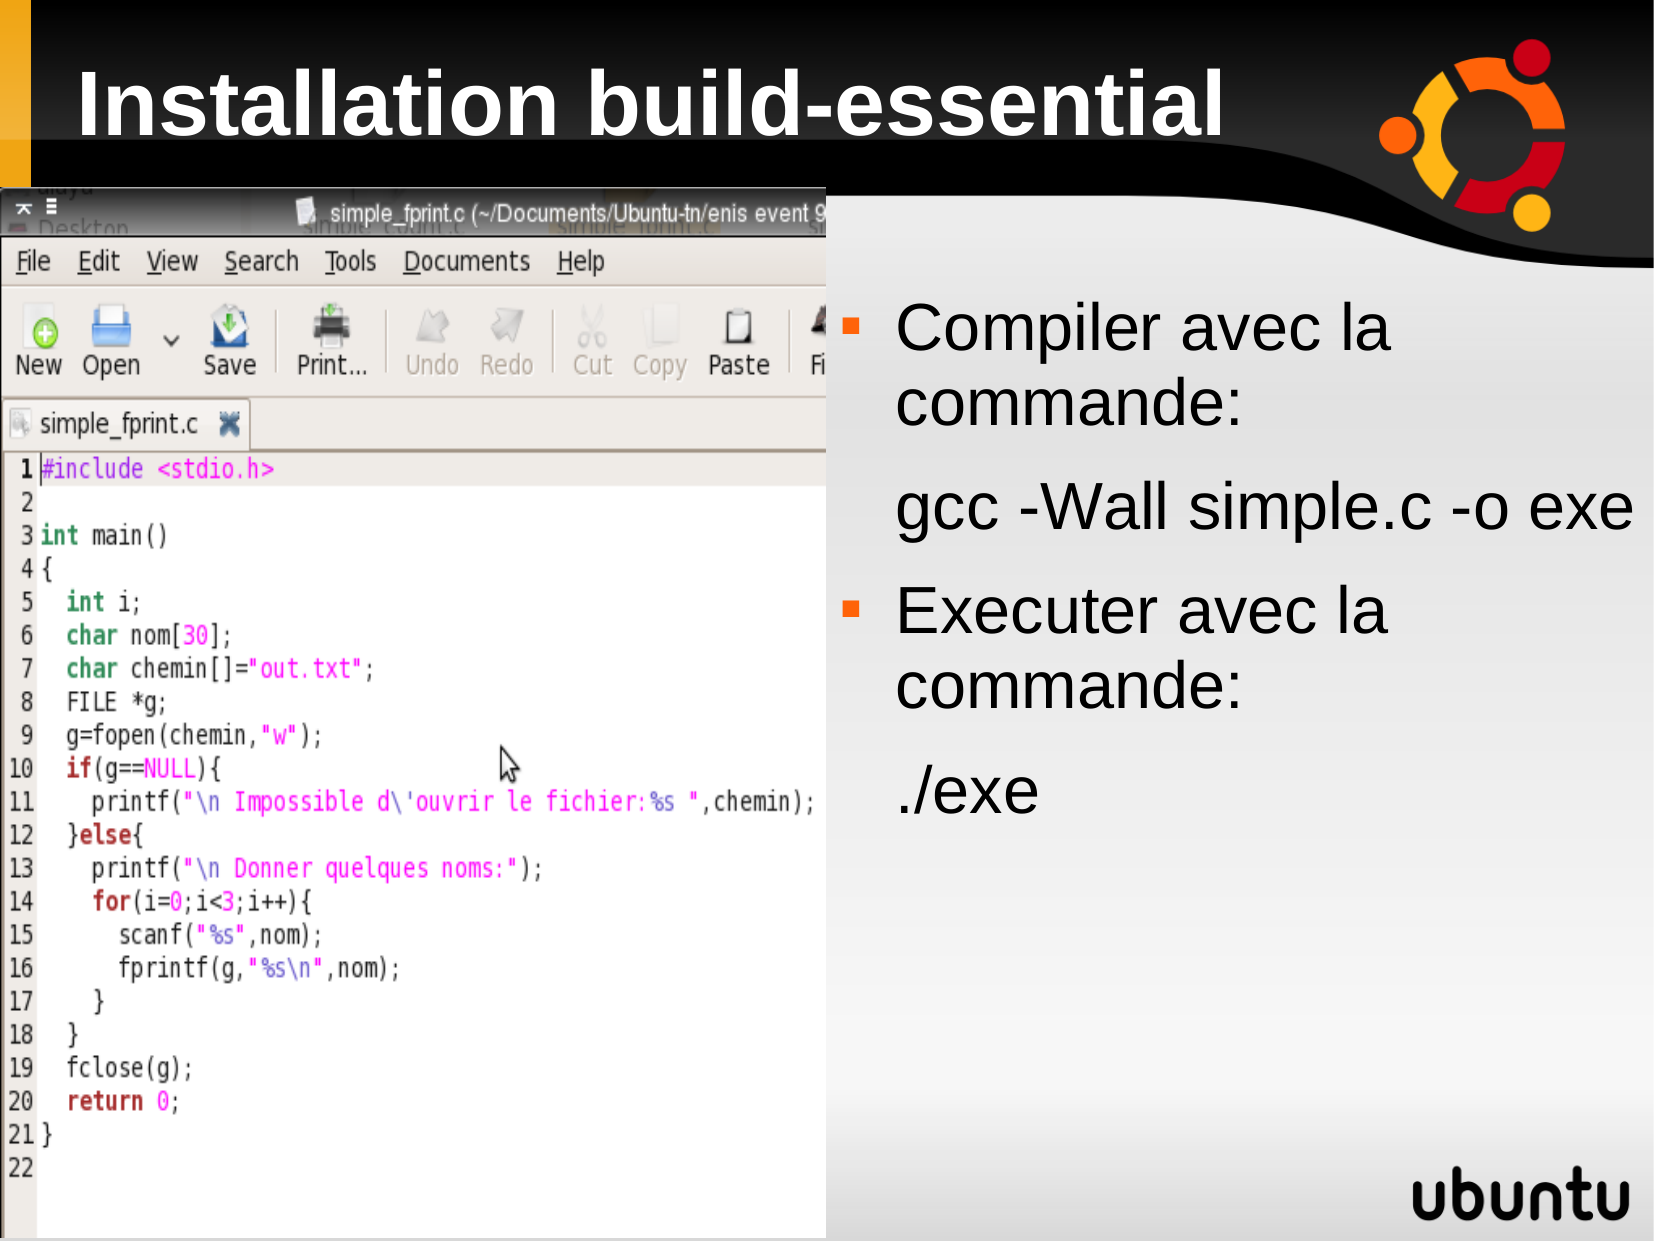

Installation build-essential
# Compiler avec la commande:
gcc -Wall simple.c -o exe
Executer avec la commande:
./exe